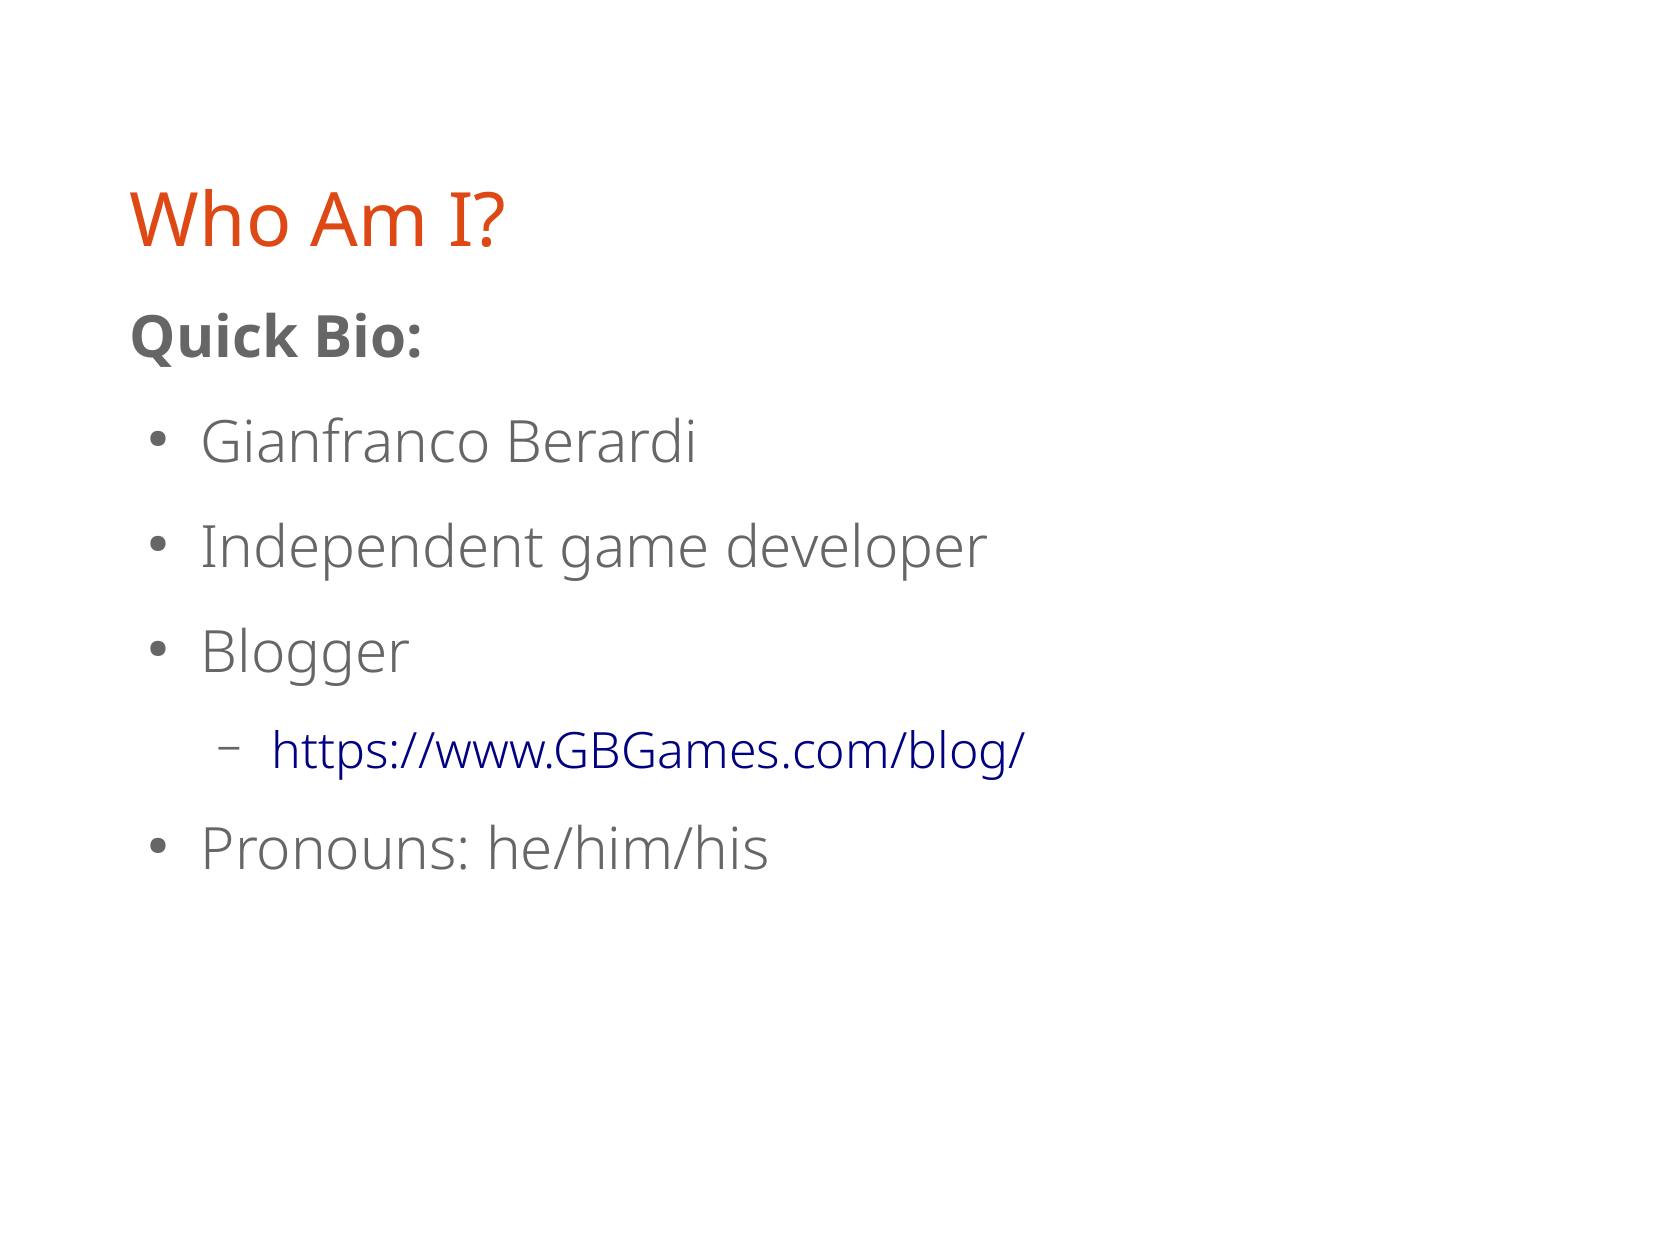

# Who Am I?
Quick Bio:
Gianfranco Berardi
Independent game developer
Blogger
https://www.GBGames.com/blog/
Pronouns: he/him/his